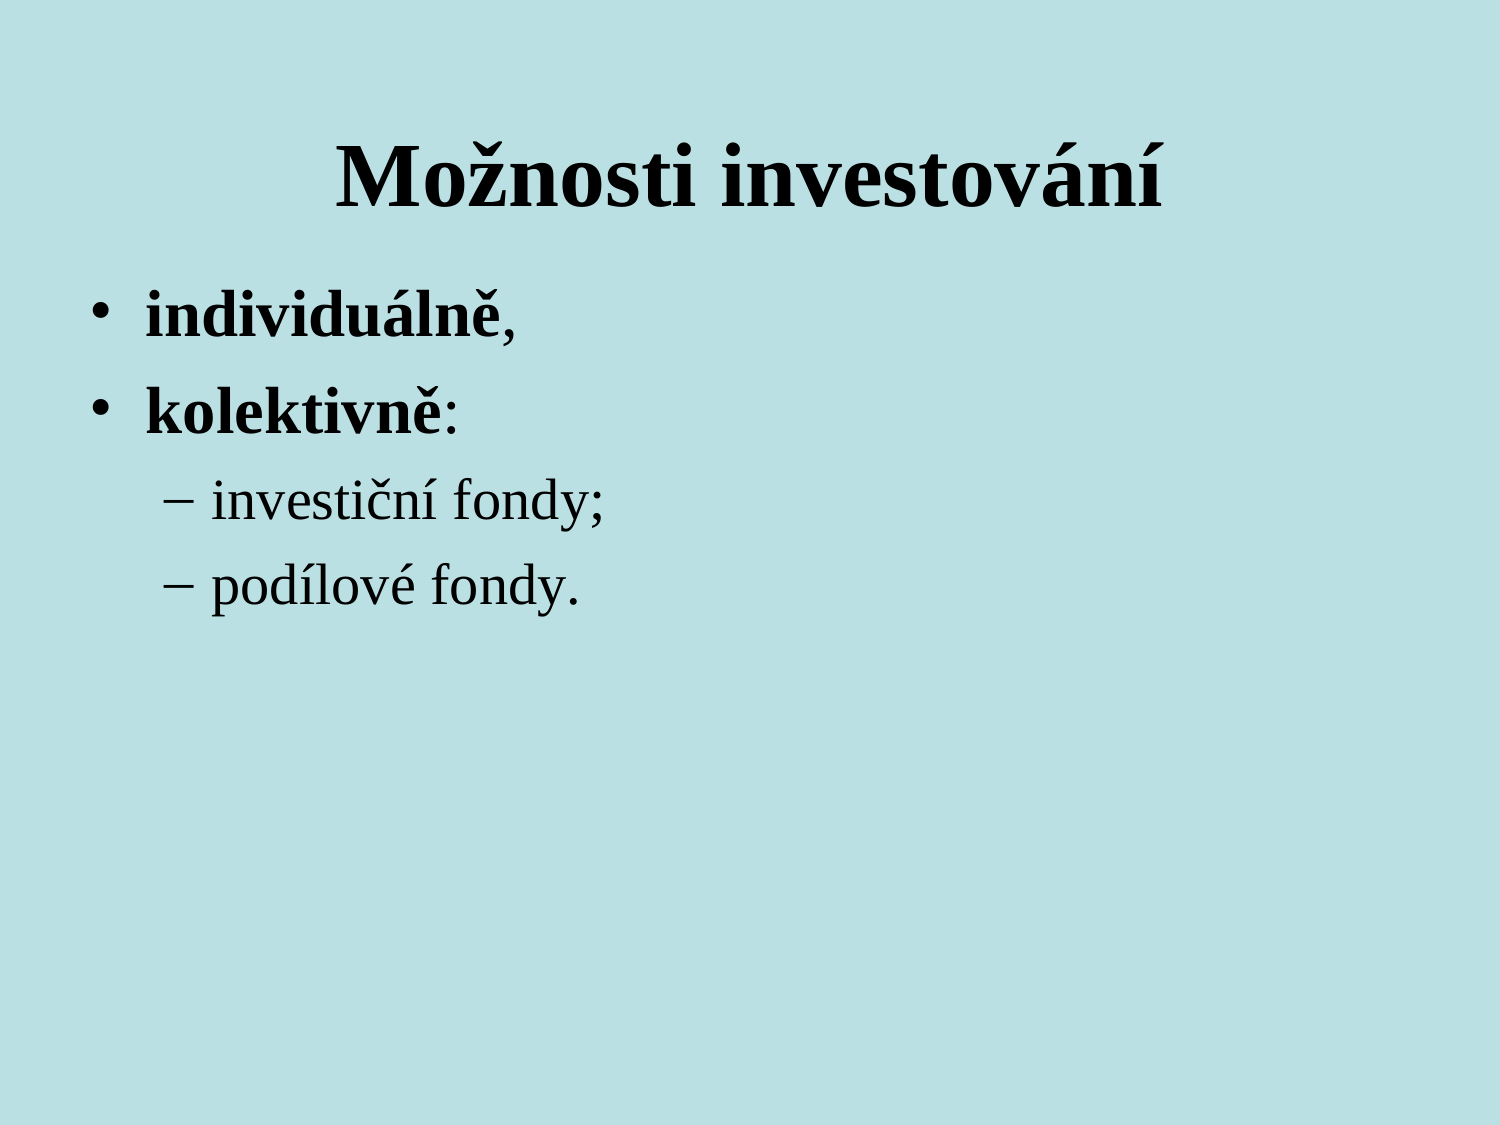

# Možnosti investování
individuálně,
kolektivně:
investiční fondy;
podílové fondy.